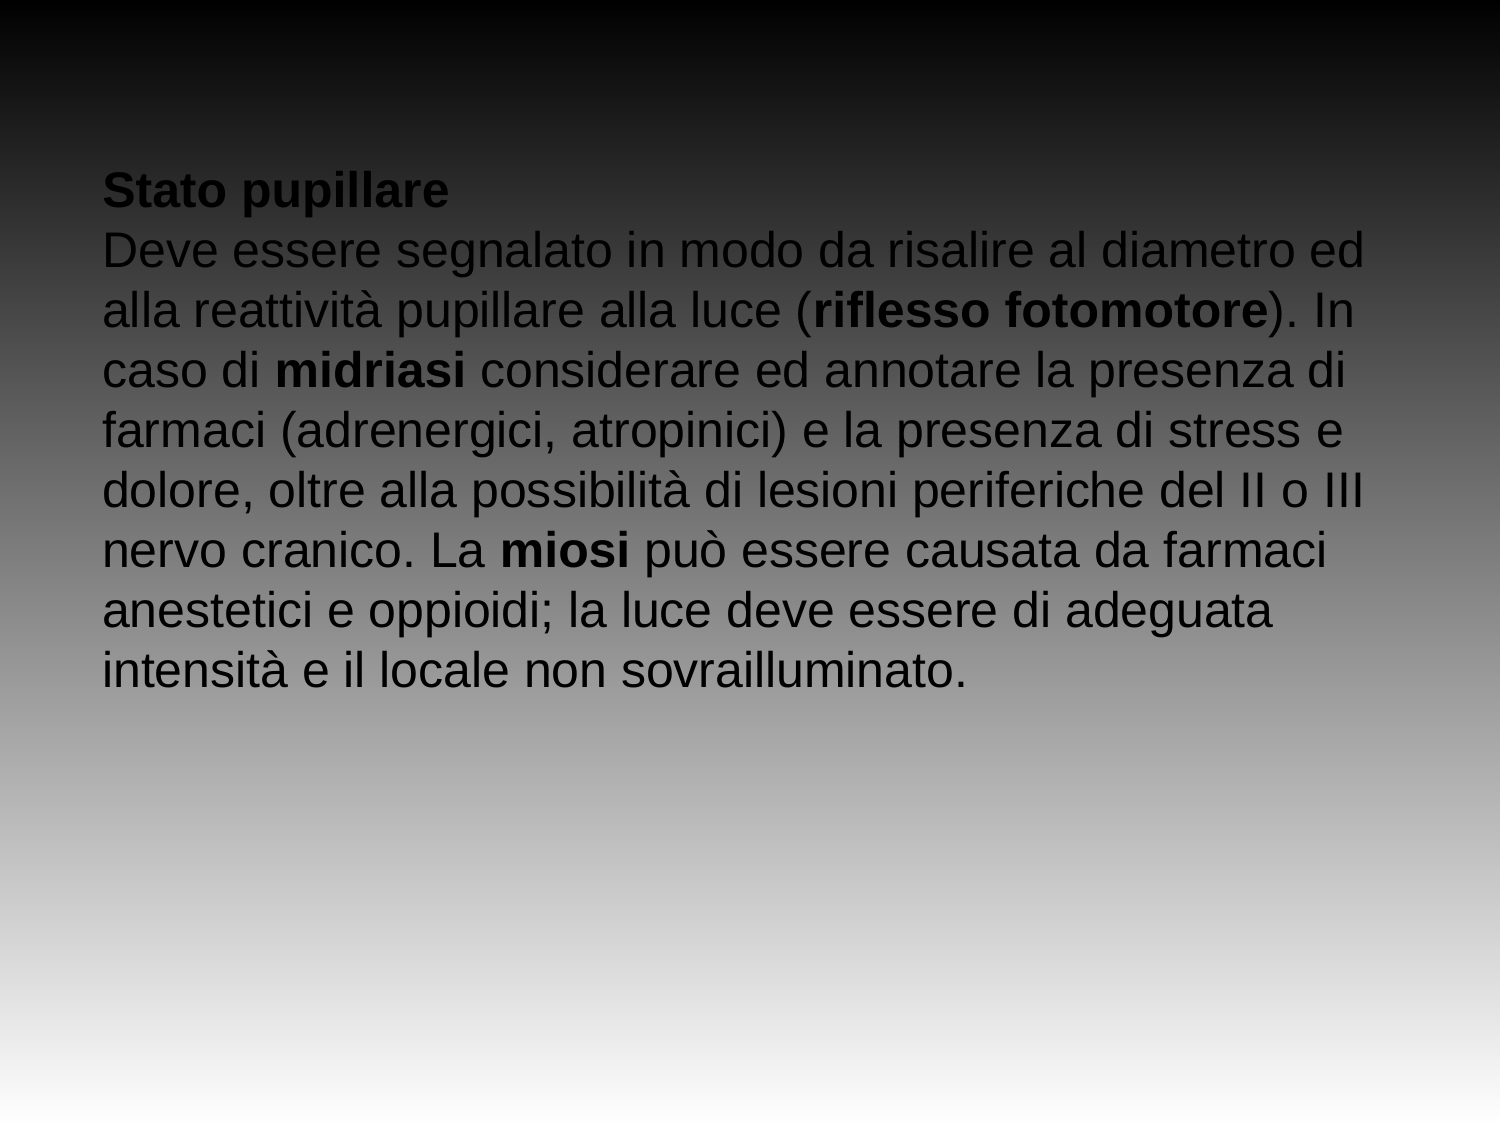

Stato pupillare
Deve essere segnalato in modo da risalire al diametro ed alla reattività pupillare alla luce (riflesso fotomotore). In caso di midriasi considerare ed annotare la presenza di farmaci (adrenergici, atropinici) e la presenza di stress e dolore, oltre alla possibilità di lesioni periferiche del II o III nervo cranico. La miosi può essere causata da farmaci anestetici e oppioidi; la luce deve essere di adeguata intensità e il locale non sovrailluminato.